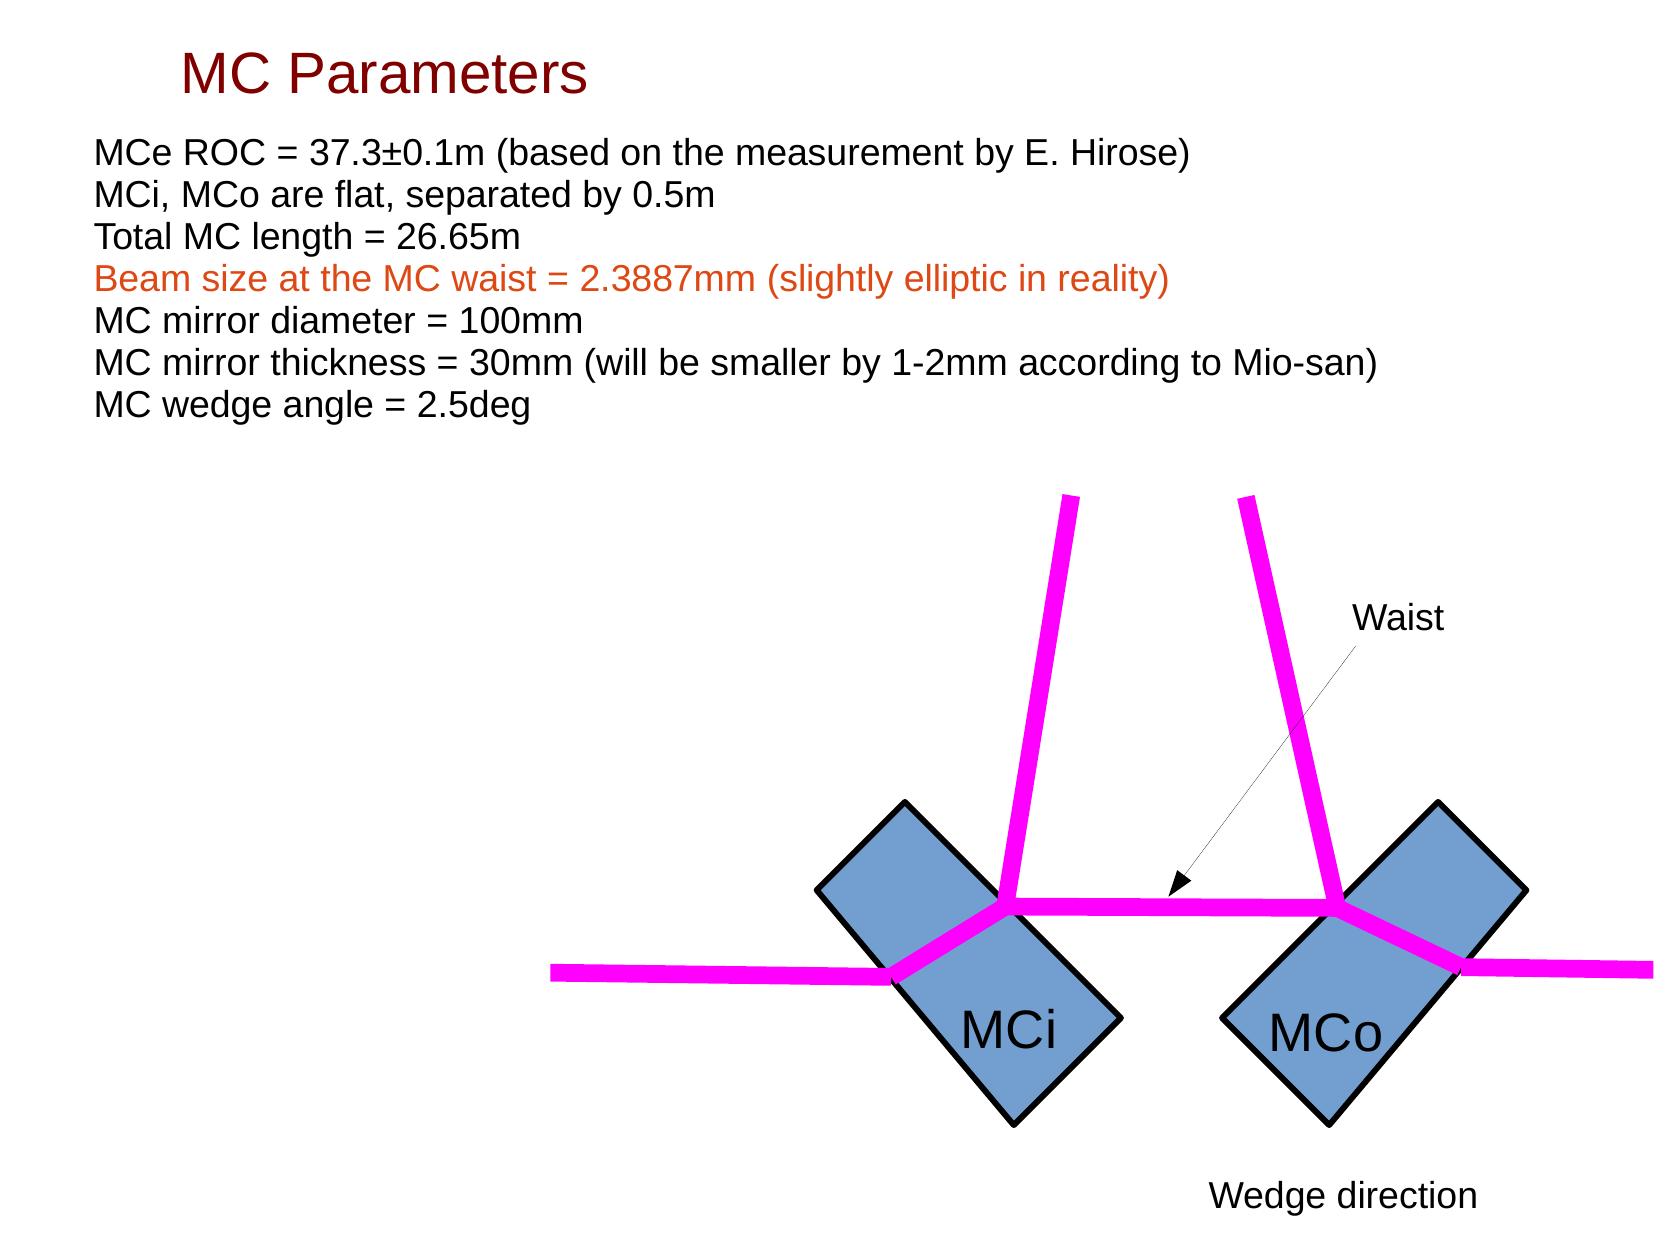

MC Parameters
MCe ROC = 37.3±0.1m (based on the measurement by E. Hirose)
MCi, MCo are flat, separated by 0.5m
Total MC length = 26.65m
Beam size at the MC waist = 2.3887mm (slightly elliptic in reality)
MC mirror diameter = 100mm
MC mirror thickness = 30mm (will be smaller by 1-2mm according to Mio-san)
MC wedge angle = 2.5deg
Waist
MCi
MCo
Wedge direction